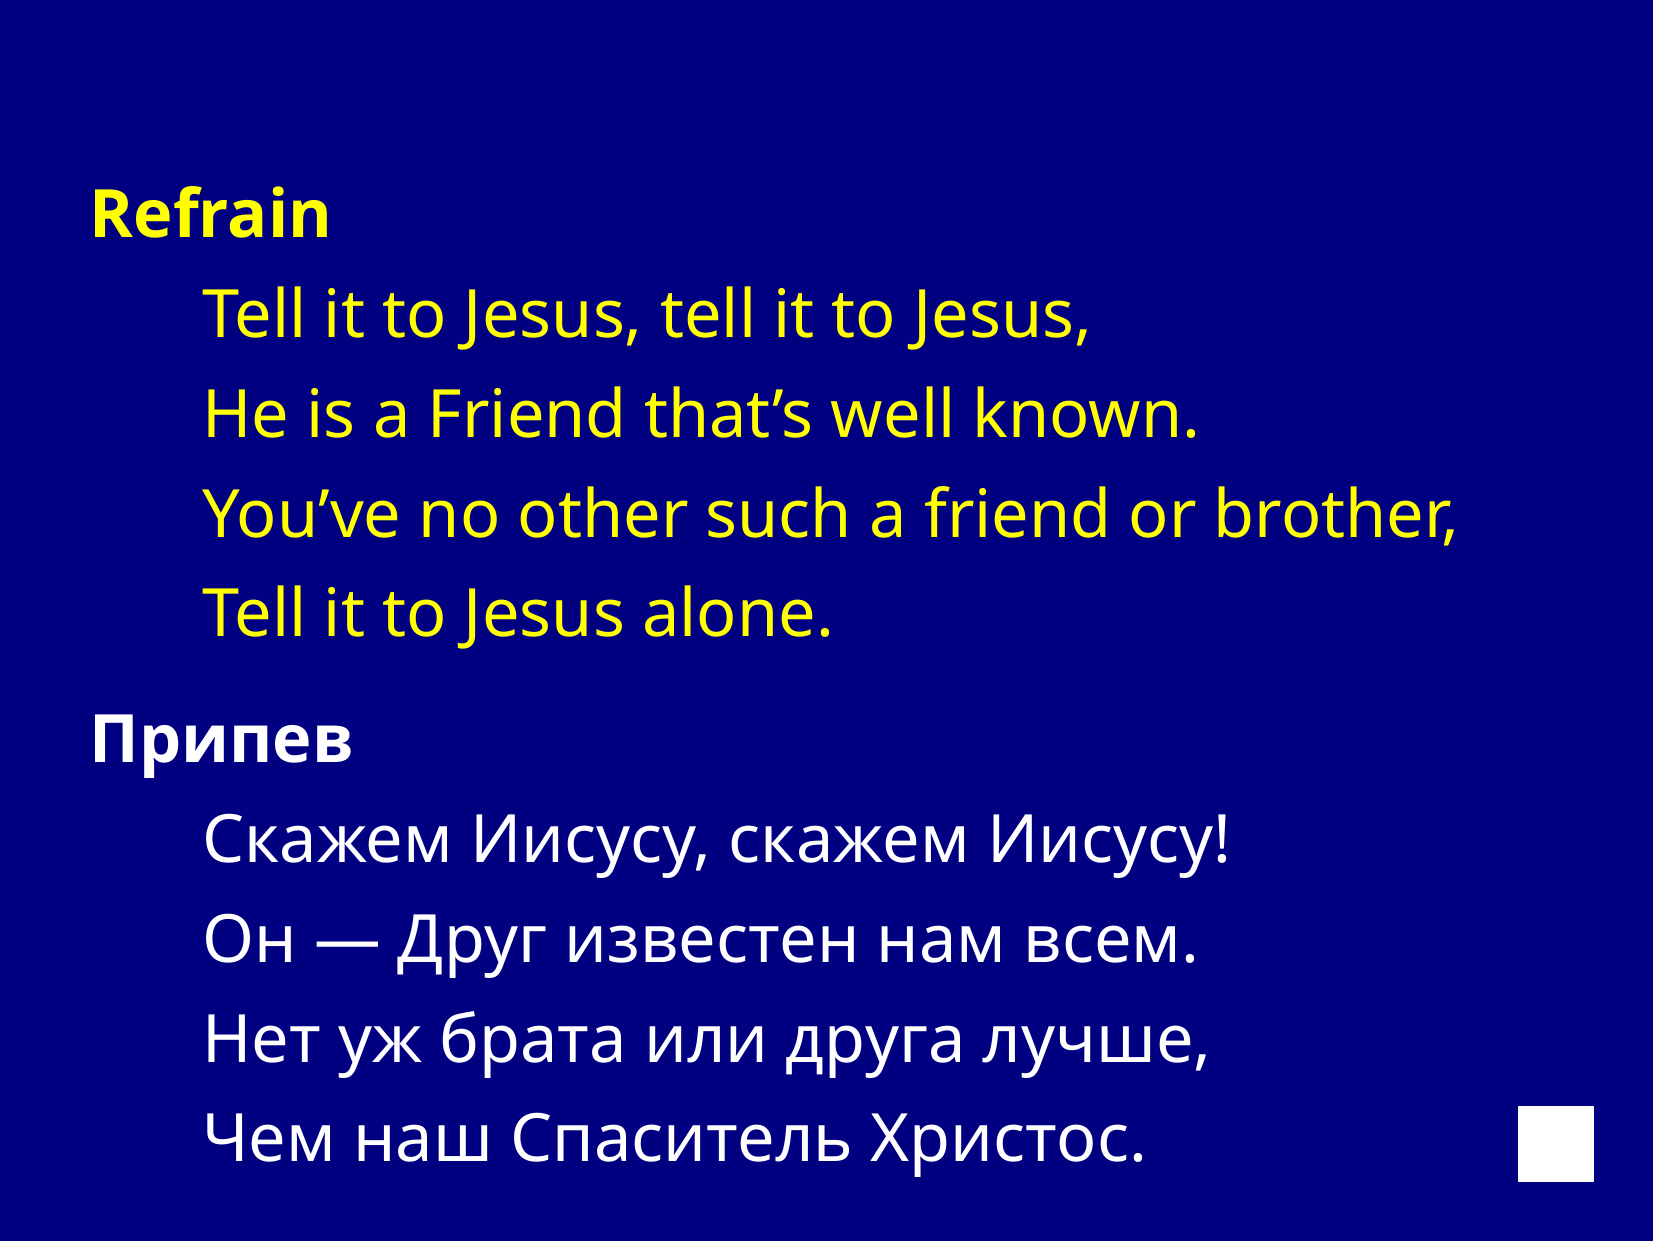

Refrain
	Tell it to Jesus, tell it to Jesus,
	He is a Friend that’s well known.
	You’ve no other such a friend or brother,
	Tell it to Jesus alone.
Припев
	Скажем Иисусу, скажем Иисусу!
	Он — Друг известен нам всем.
	Нет уж брата или друга лучше,
	Чем наш Спаситель Христос.